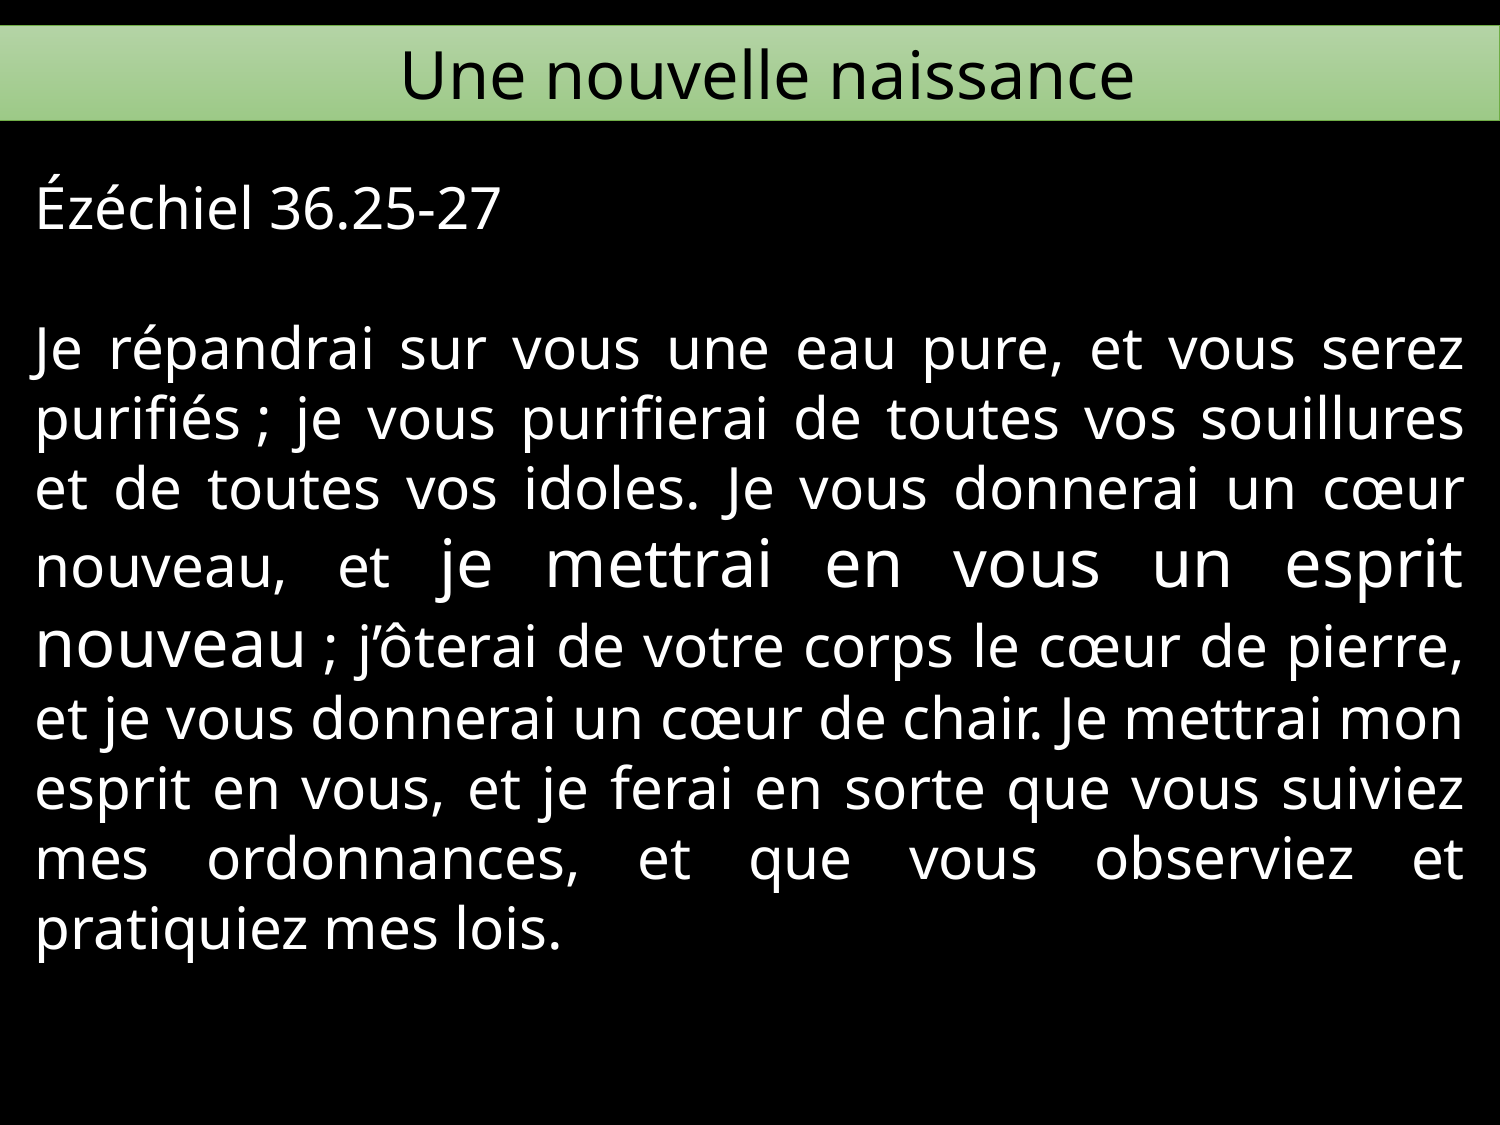

Une nouvelle naissance
Ézéchiel 36.25-27
Je répandrai sur vous une eau pure, et vous serez purifiés ; je vous purifierai de toutes vos souillures et de toutes vos idoles. Je vous donnerai un cœur nouveau, et je mettrai en vous un esprit nouveau ; j’ôterai de votre corps le cœur de pierre, et je vous donnerai un cœur de chair. Je mettrai mon esprit en vous, et je ferai en sorte que vous suiviez mes ordonnances, et que vous observiez et pratiquiez mes lois.